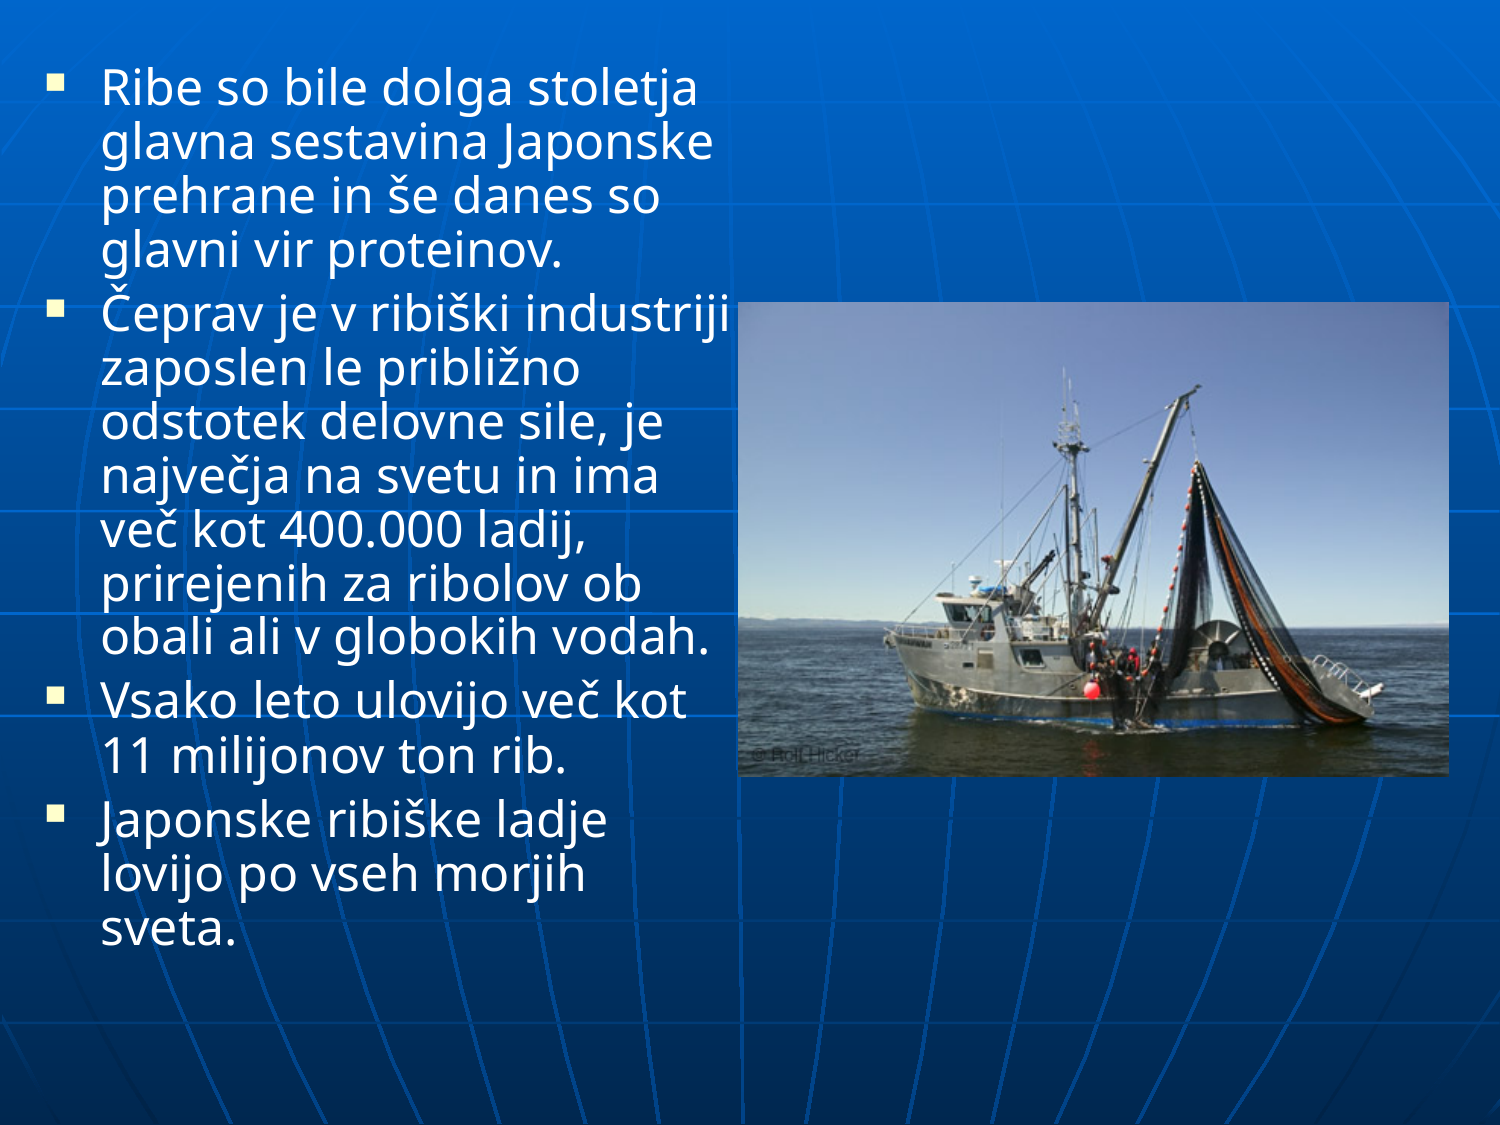

# Ribe so bile dolga stoletja glavna sestavina Japonske prehrane in še danes so glavni vir proteinov.
Čeprav je v ribiški industriji zaposlen le približno odstotek delovne sile, je največja na svetu in ima več kot 400.000 ladij, prirejenih za ribolov ob obali ali v globokih vodah.
Vsako leto ulovijo več kot 11 milijonov ton rib.
Japonske ribiške ladje lovijo po vseh morjih sveta.